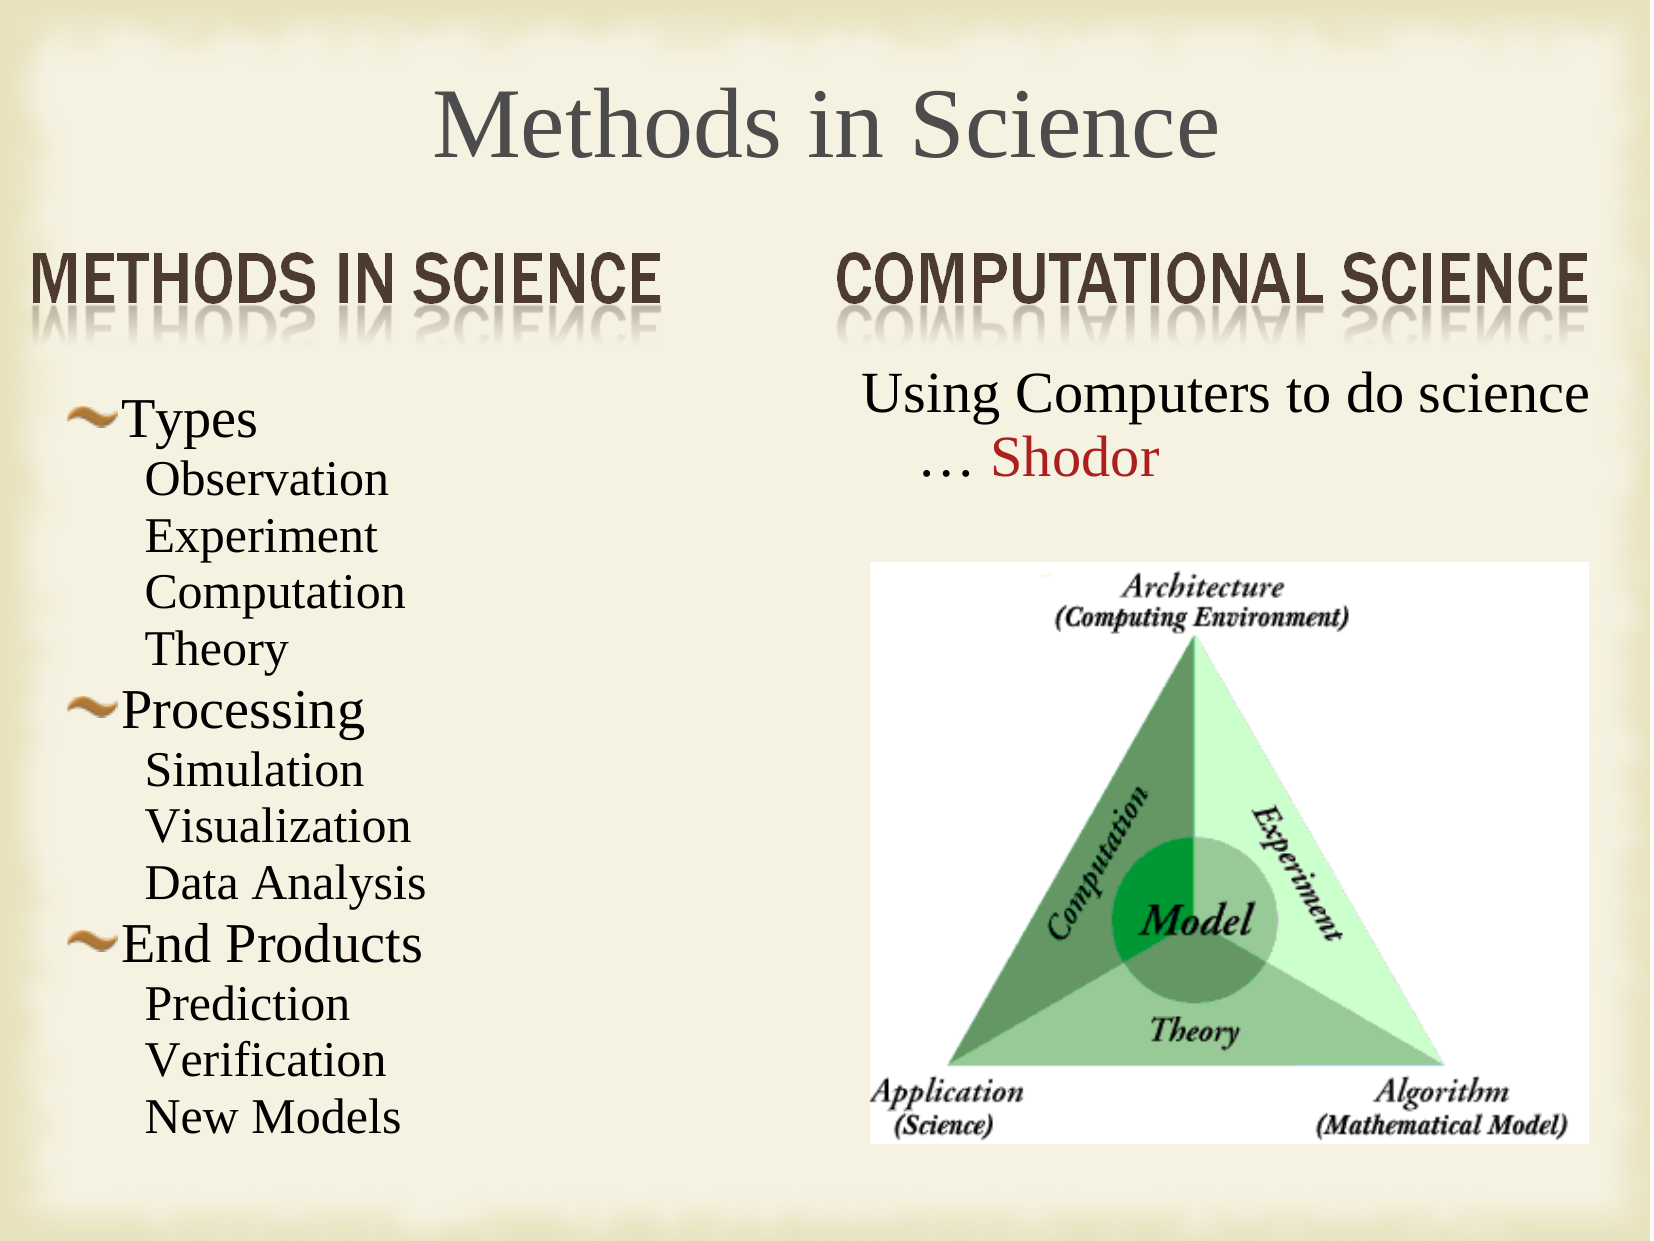

Methods in Science
# Types
Observation
Experiment
Computation
Theory
Processing
Simulation
Visualization
Data Analysis
End Products
Prediction
Verification
New Models
Using Computers to do science … Shodor